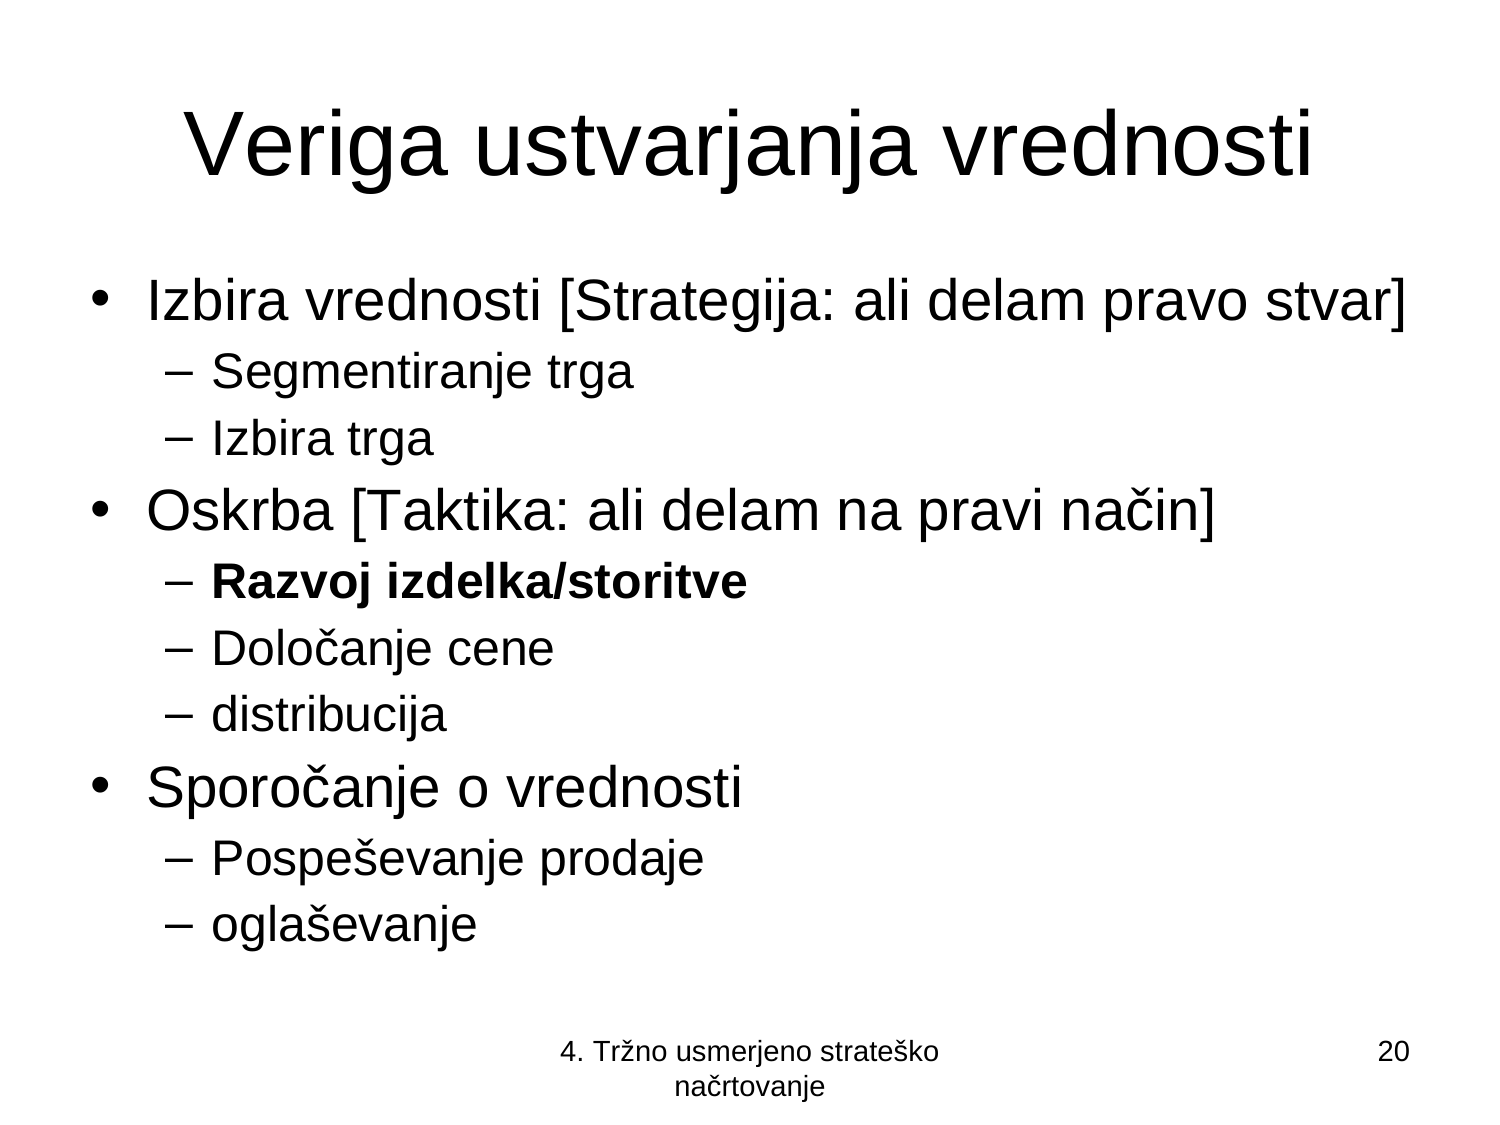

# Veriga ustvarjanja vrednosti
Izbira vrednosti [Strategija: ali delam pravo stvar]
Segmentiranje trga
Izbira trga
Oskrba [Taktika: ali delam na pravi način]
Razvoj izdelka/storitve
Določanje cene
distribucija
Sporočanje o vrednosti
Pospeševanje prodaje
oglaševanje
4. Tržno usmerjeno strateško načrtovanje